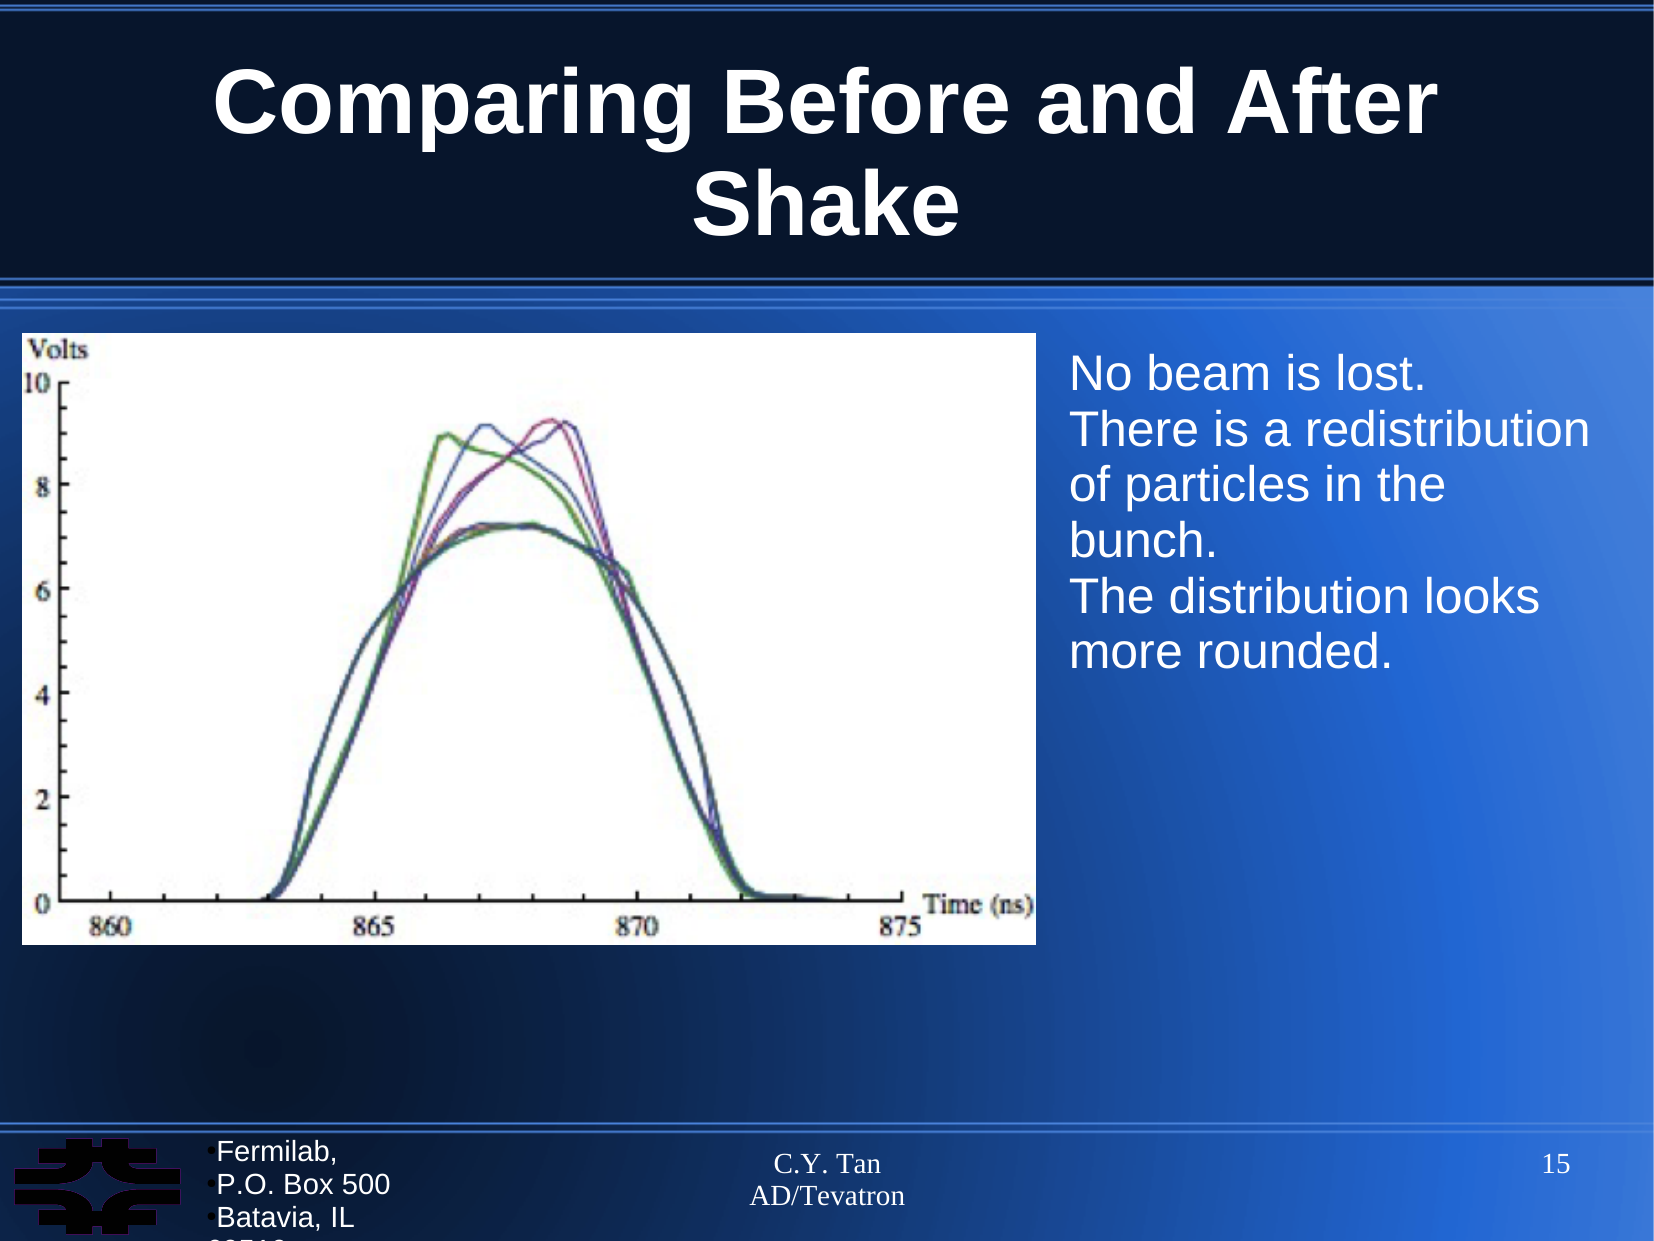

# Comparing Before and After Shake
No beam is lost.
There is a redistribution of particles in the bunch.
The distribution looks more rounded.
15